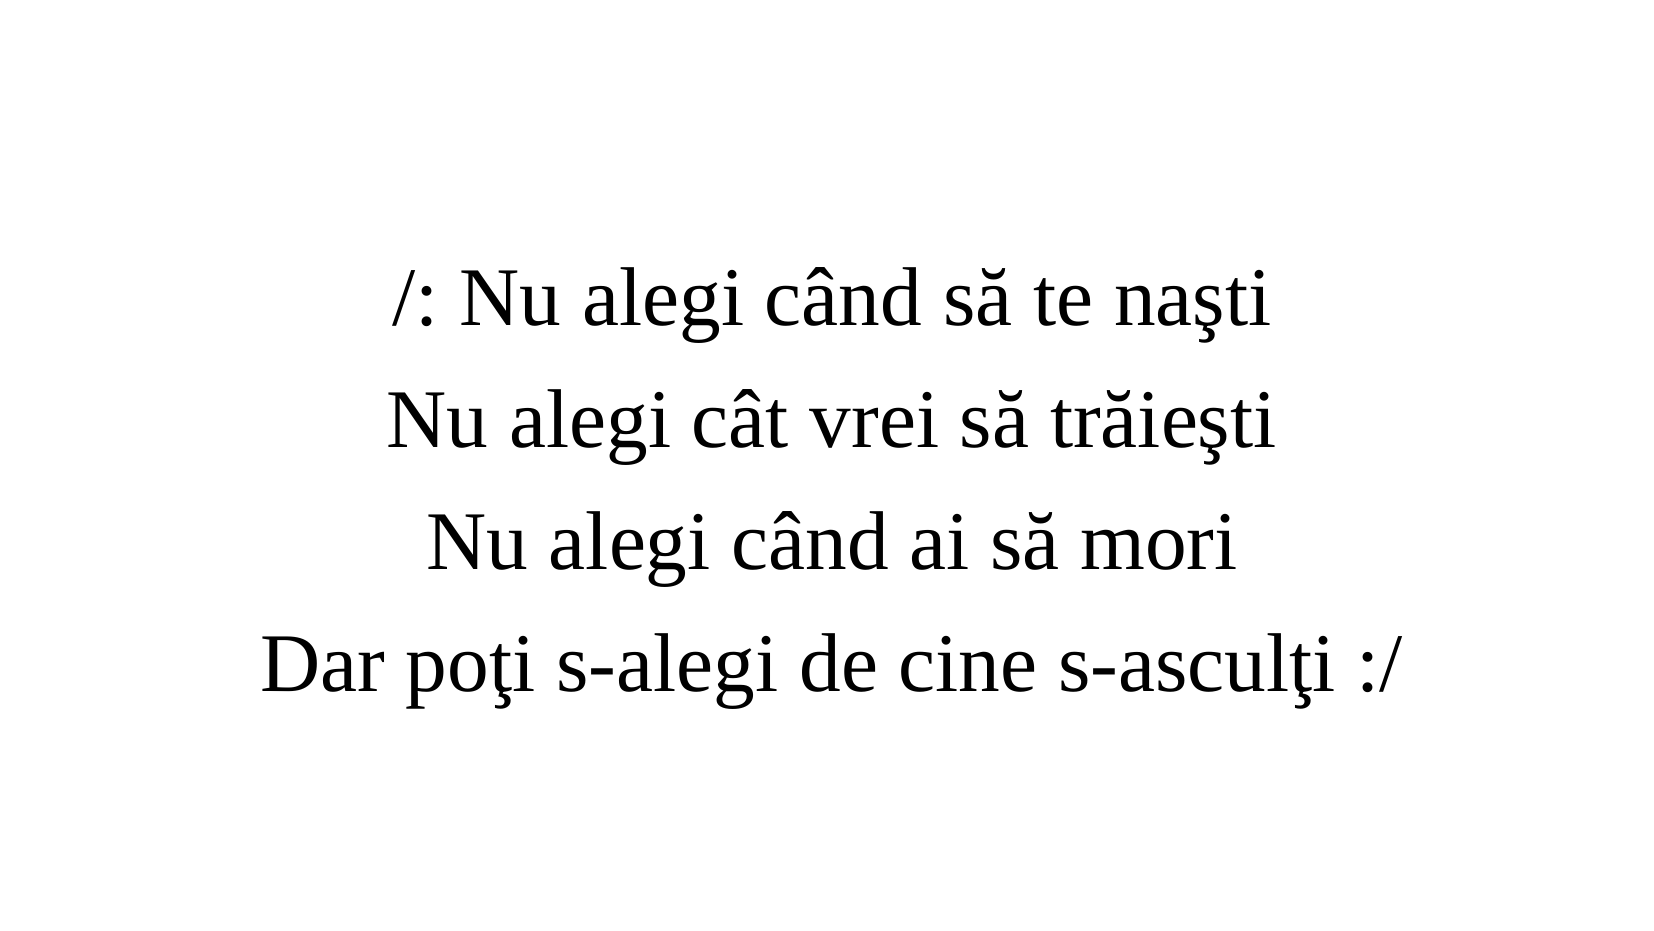

# /: Nu alegi când să te naşti
Nu alegi cât vrei să trăieşti
Nu alegi când ai să mori
Dar poţi s-alegi de cine s-asculţi :/